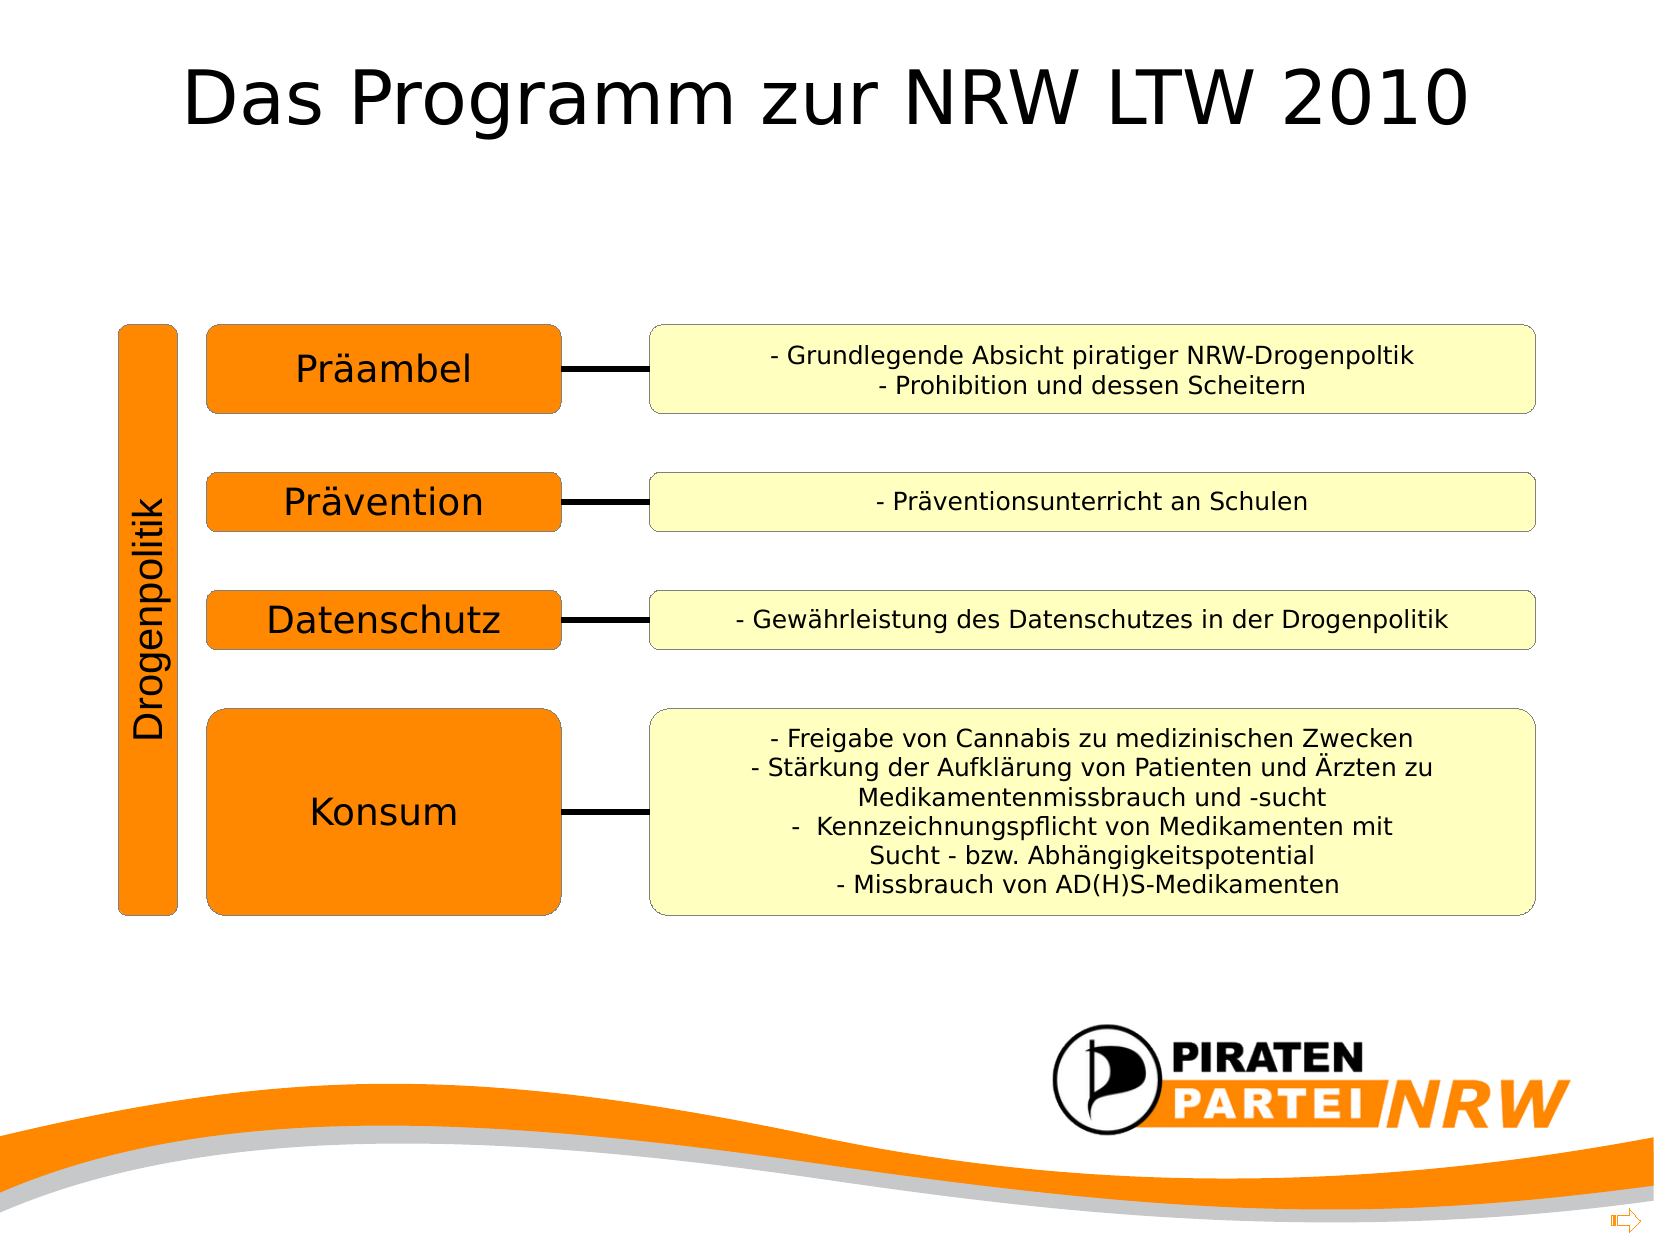

# Das Programm zur NRW LTW 2010
Präambel
- ﻿Grundlegende Absicht piratiger NRW-Drogenpoltik
- Prohibition und dessen Scheitern
Prävention
- Präventionsunterricht an Schulen
Drogenpolitik
Datenschutz
- Gewährleistung des Datenschutzes in der Drogenpolitik
Konsum
- Freigabe von Cannabis zu medizinischen Zwecken
- Stärkung der Aufklärung von Patienten und Ärzten zu
Medikamentenmissbrauch und -sucht
- Kennzeichnungspflicht von Medikamenten mit
Sucht - bzw. Abhängigkeitspotential
- Missbrauch von AD(H)S-Medikamenten